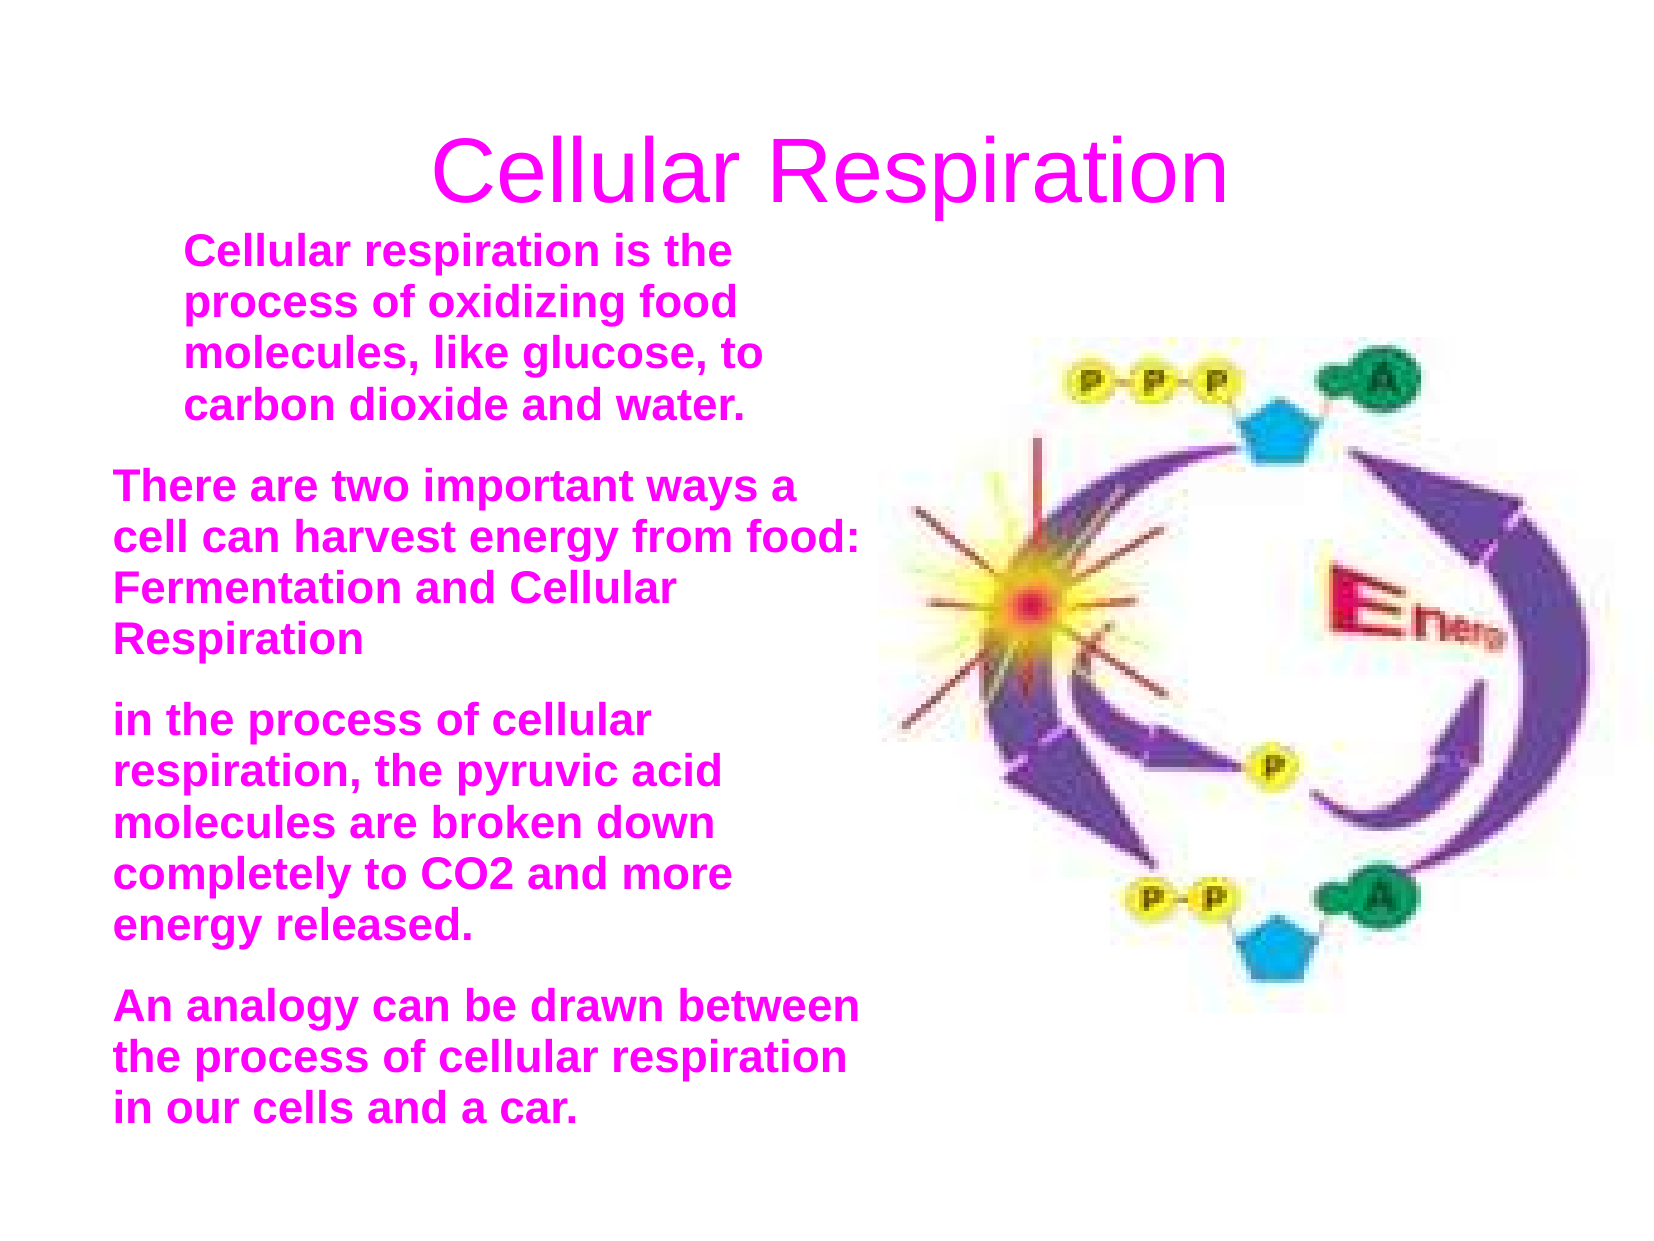

# Cellular Respiration
Cellular respiration is the process of oxidizing food molecules, like glucose, to carbon dioxide and water.
There are two important ways a cell can harvest energy from food: Fermentation and Cellular Respiration
in the process of cellular respiration, the pyruvic acid molecules are broken down completely to CO2 and more energy released.
An analogy can be drawn between the process of cellular respiration in our cells and a car.